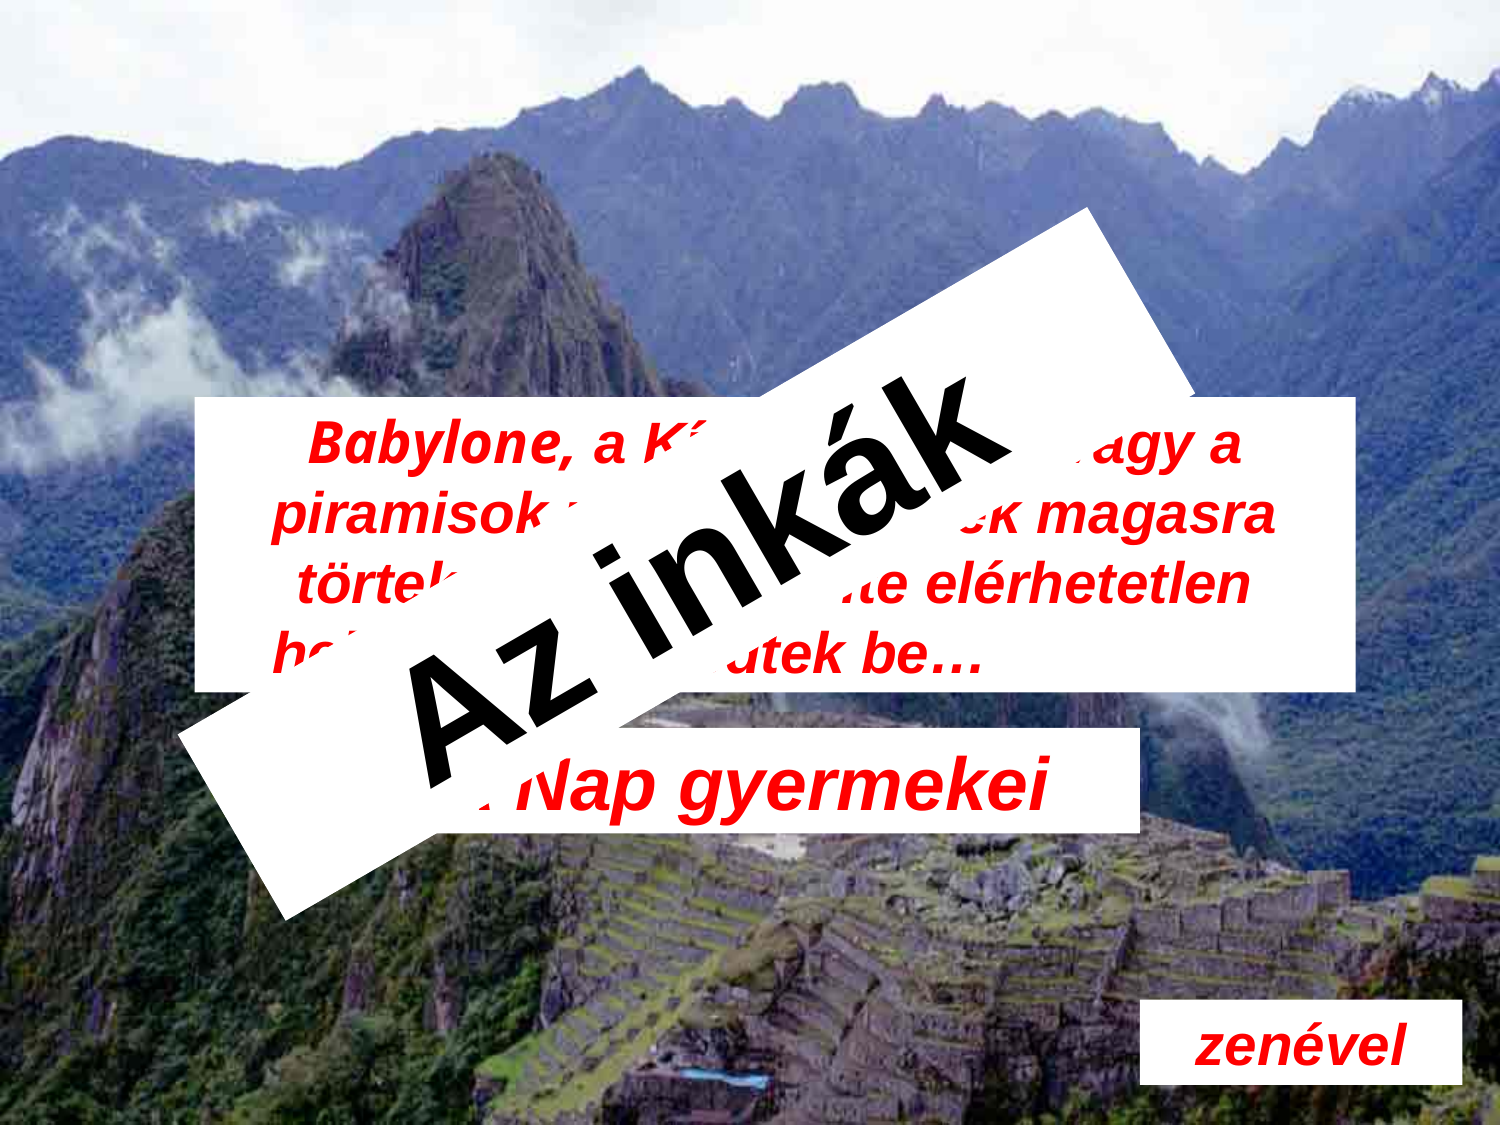

Babylone, a Kínai Nagy Fal,vagy a piramisok után az emberek magasra törtek, ahol egy szinte elérhetetlen helyen rendezkedtek be…
Az inkák
A Nap gyermekei
zenével